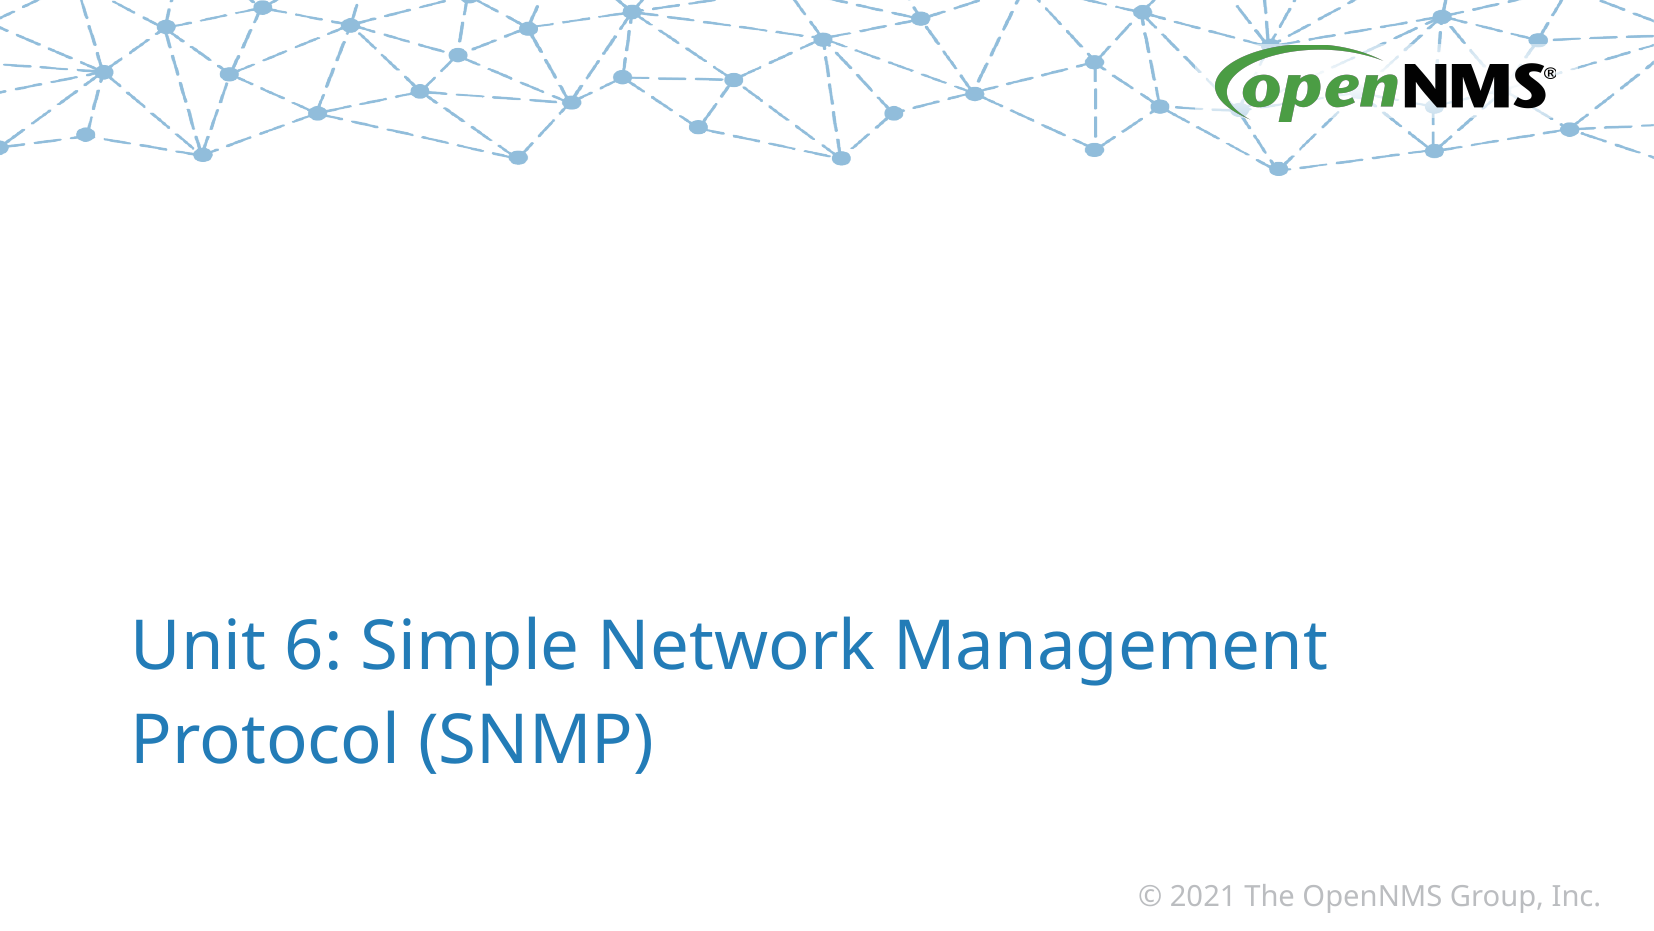

# Unit 6: Simple Network Management Protocol (SNMP)